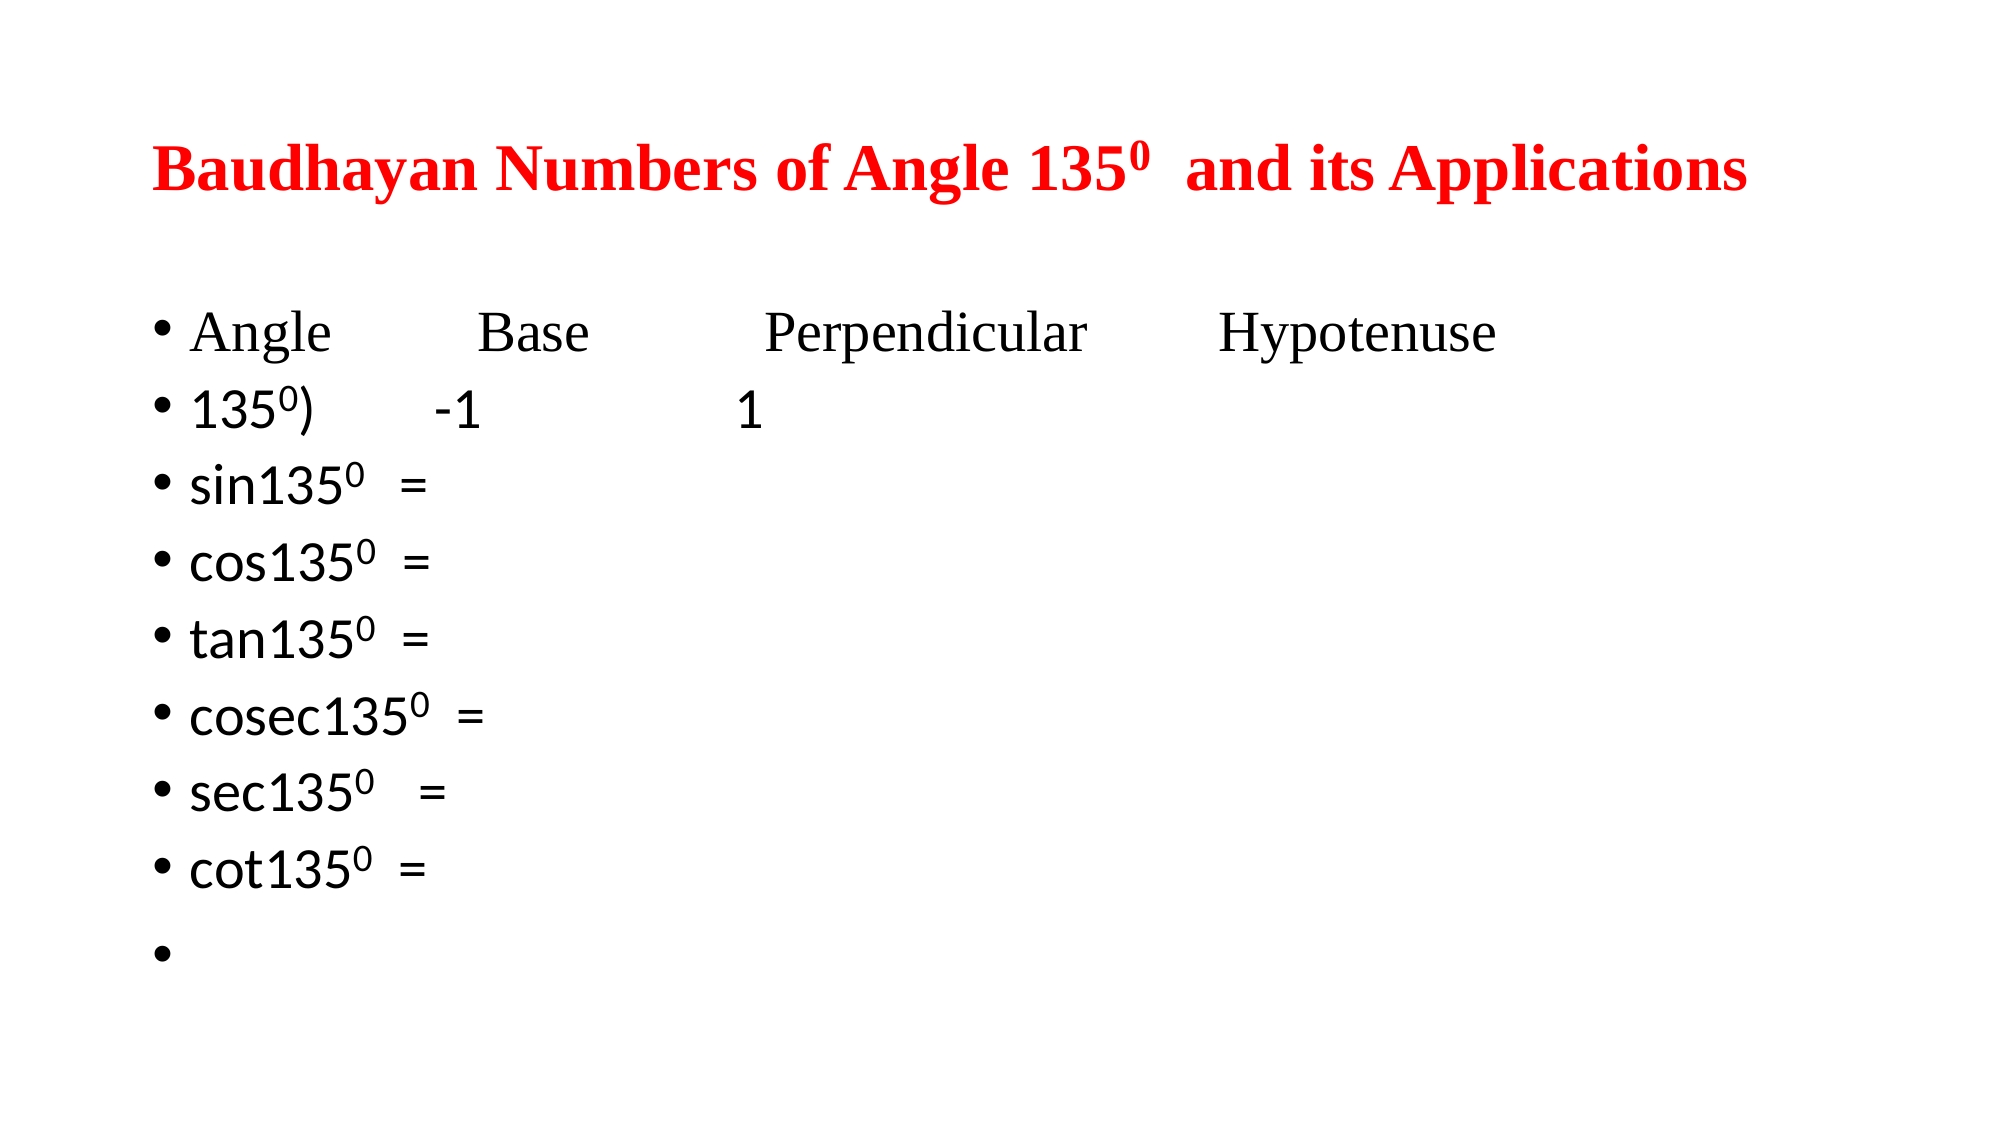

# Baudhayan Numbers of Angle 1350 and its Applications
Angle Base Perpendicular Hypotenuse
1350) -1 		 1
sin1350 =
cos1350 =
tan1350 =
cosec1350 =
sec1350 =
cot1350 =